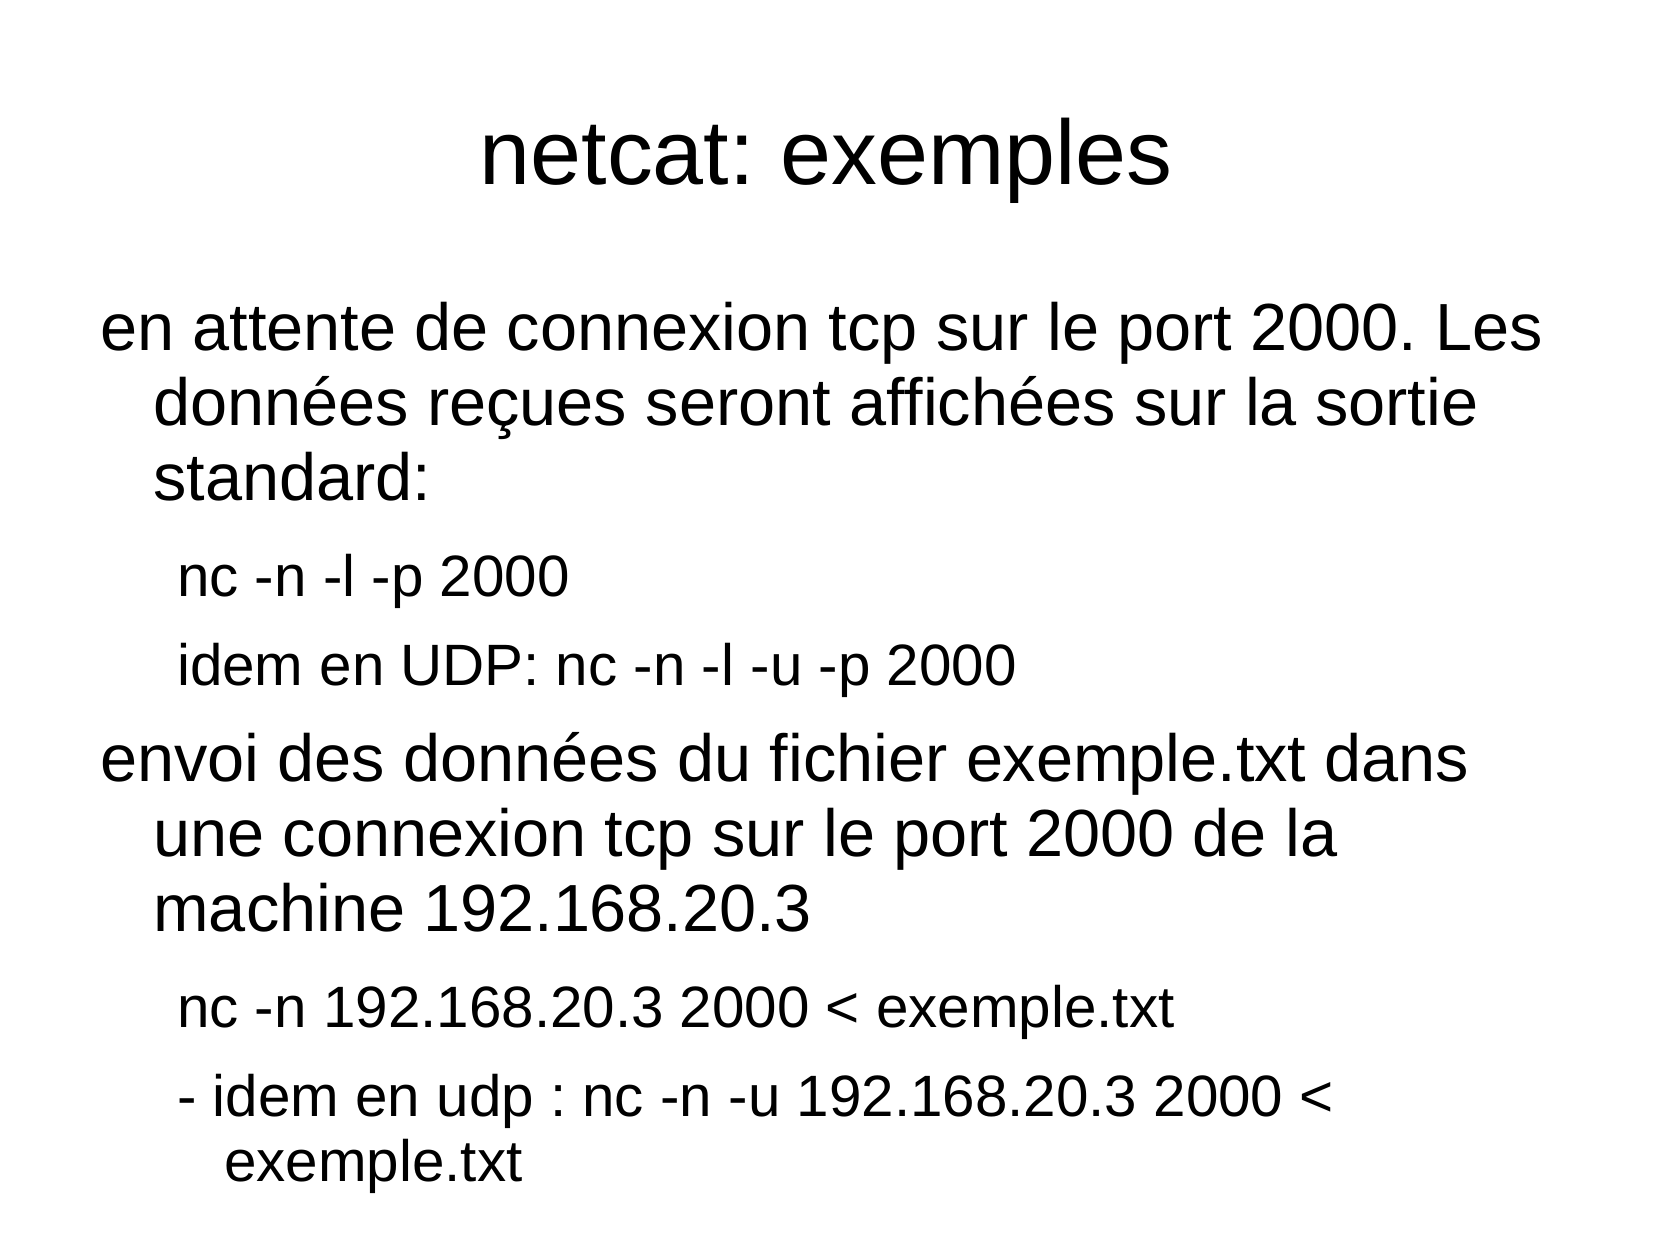

netcat: exemples
# en attente de connexion tcp sur le port 2000. Les données reçues seront affichées sur la sortie standard:
nc -n -l -p 2000
idem en UDP: nc -n -l -u -p 2000
envoi des données du fichier exemple.txt dans une connexion tcp sur le port 2000 de la machine 192.168.20.3
nc -n 192.168.20.3 2000 < exemple.txt
- idem en udp : nc -n -u 192.168.20.3 2000 < exemple.txt